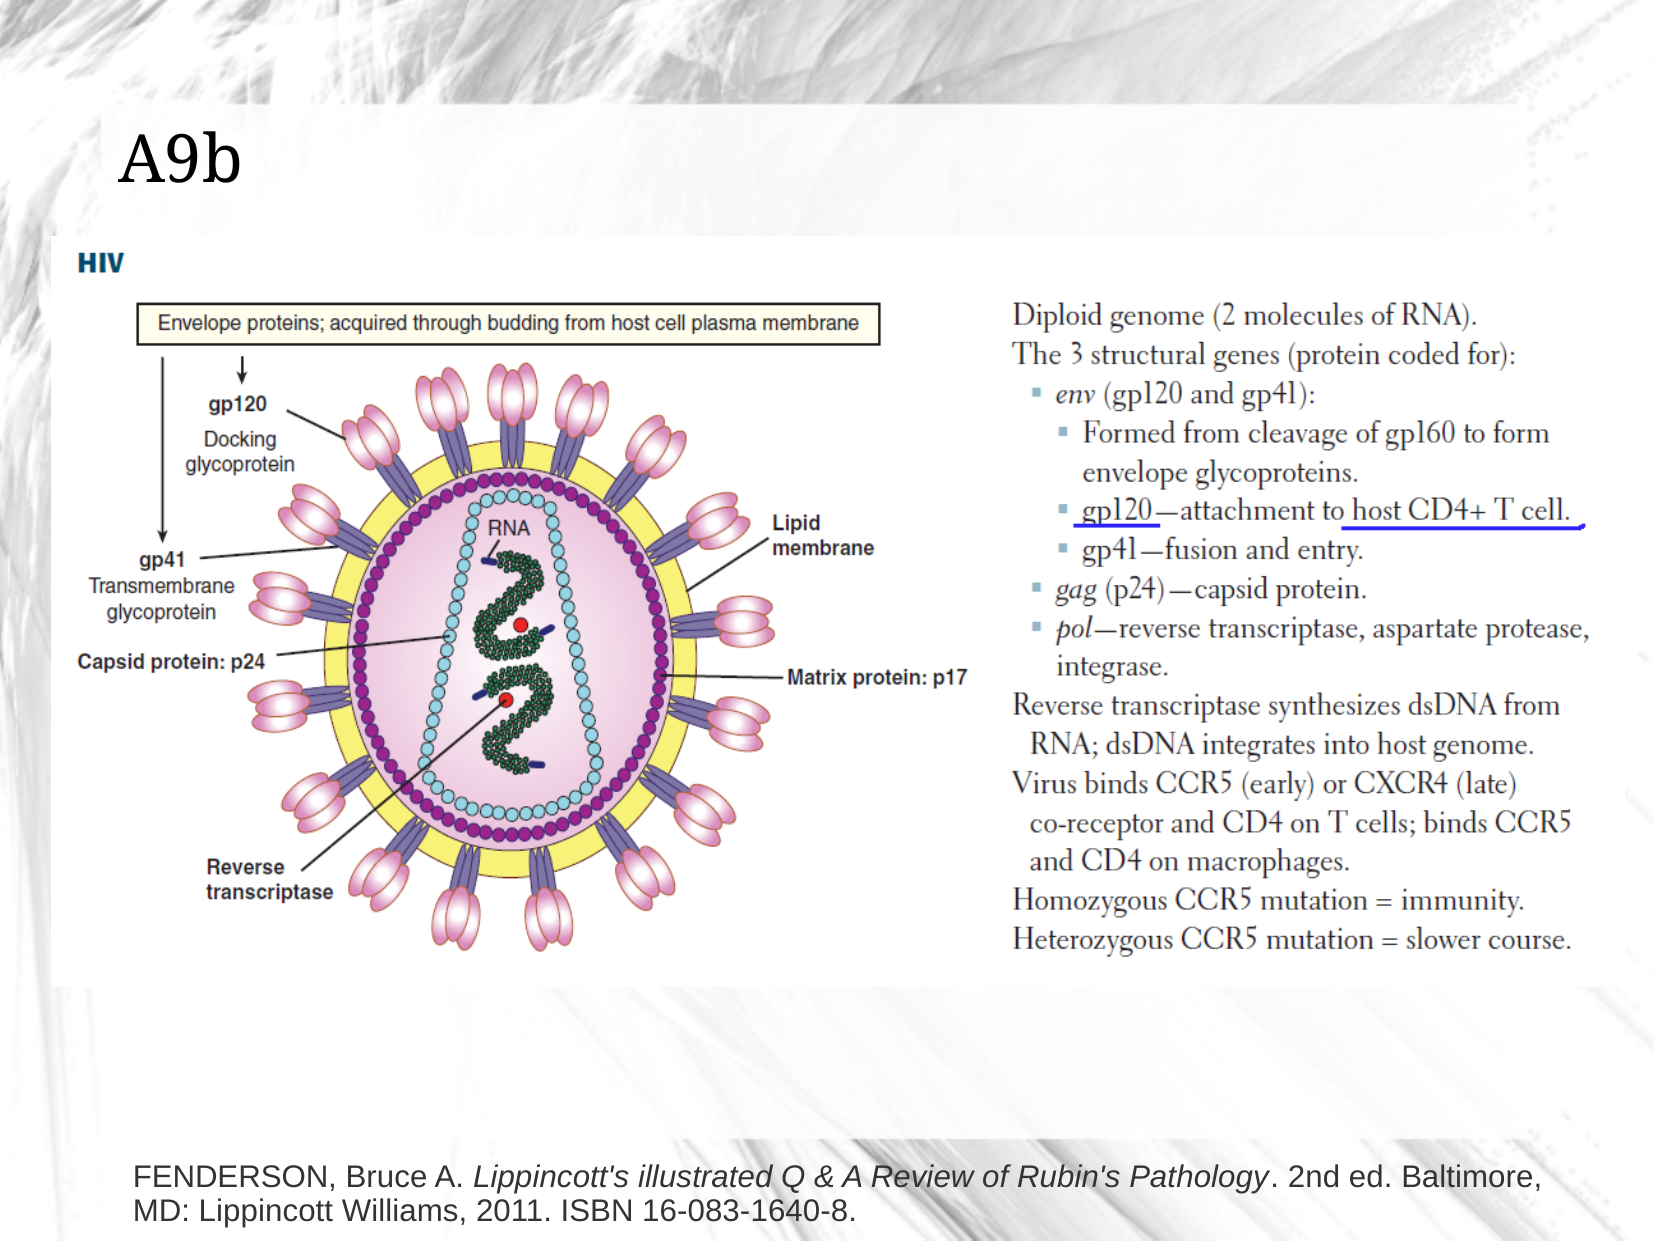

# A9b
FENDERSON, Bruce A. Lippincott's illustrated Q & A Review of Rubin's Pathology. 2nd ed. Baltimore, MD: Lippincott Williams, 2011. ISBN 16-083-1640-8.